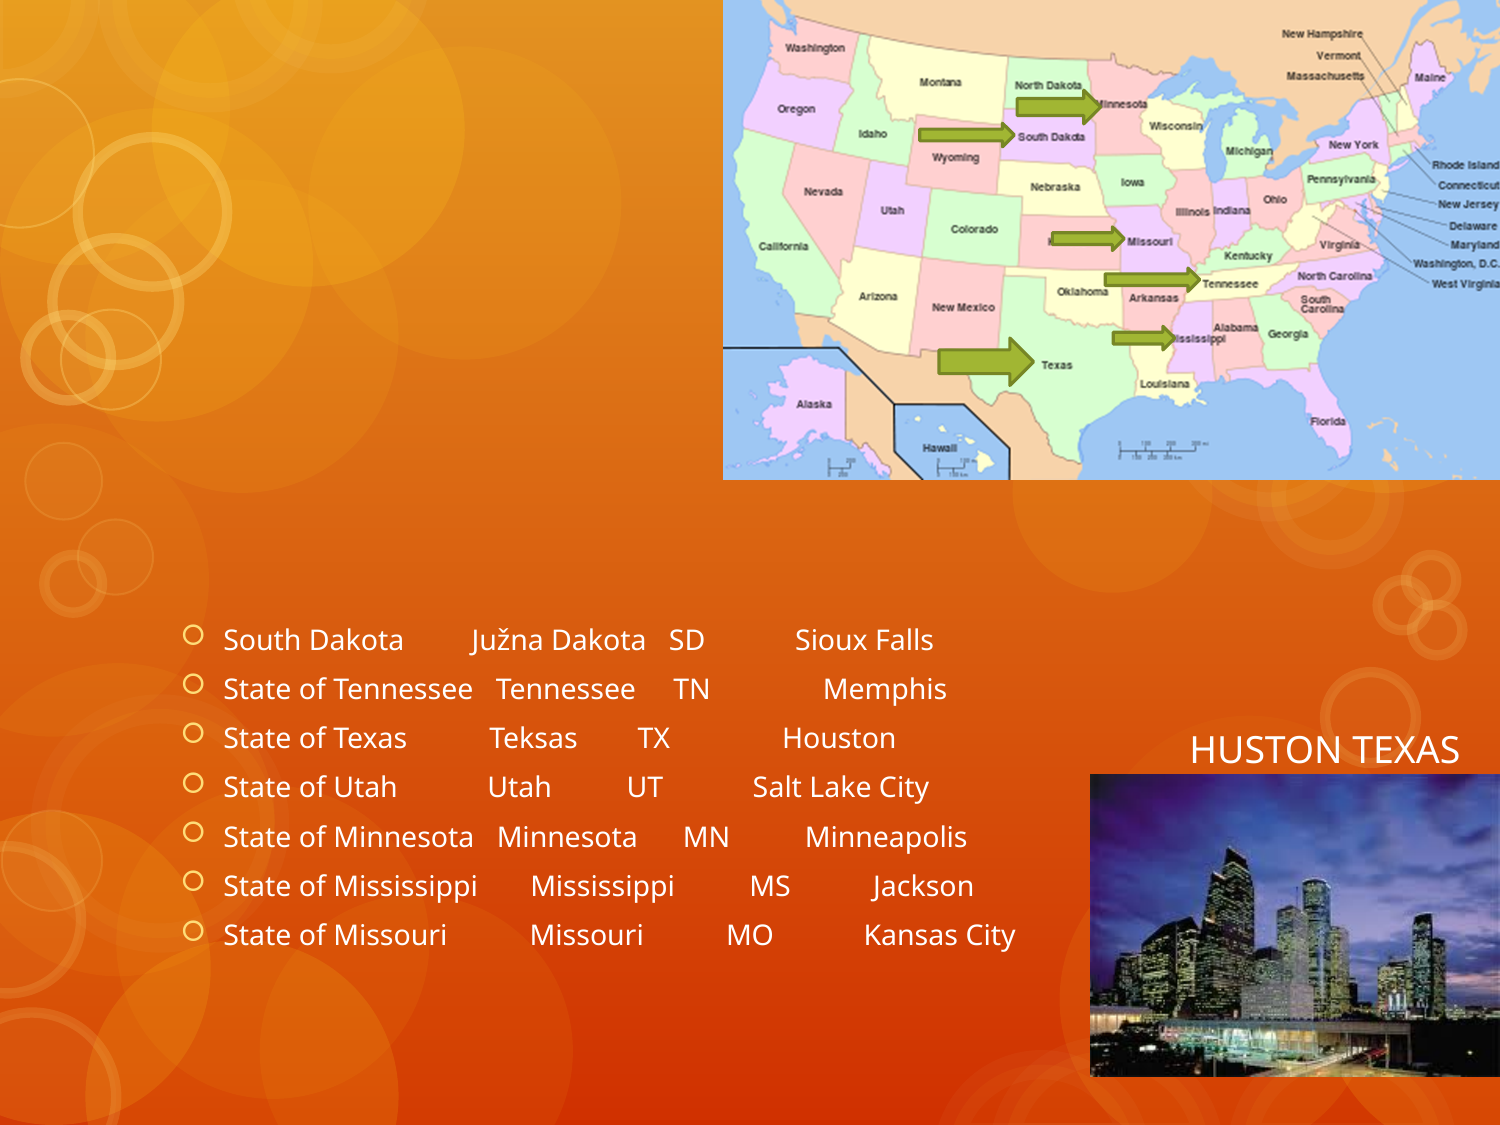

#
South Dakota Južna Dakota SD Sioux Falls
State of Tennessee Tennessee TN Memphis
State of Texas Teksas TX Houston
State of Utah Utah UT Salt Lake City
State of Minnesota Minnesota MN Minneapolis
State of Mississippi Mississippi MS Jackson
State of Missouri Missouri MO Kansas City
HUSTON TEXAS